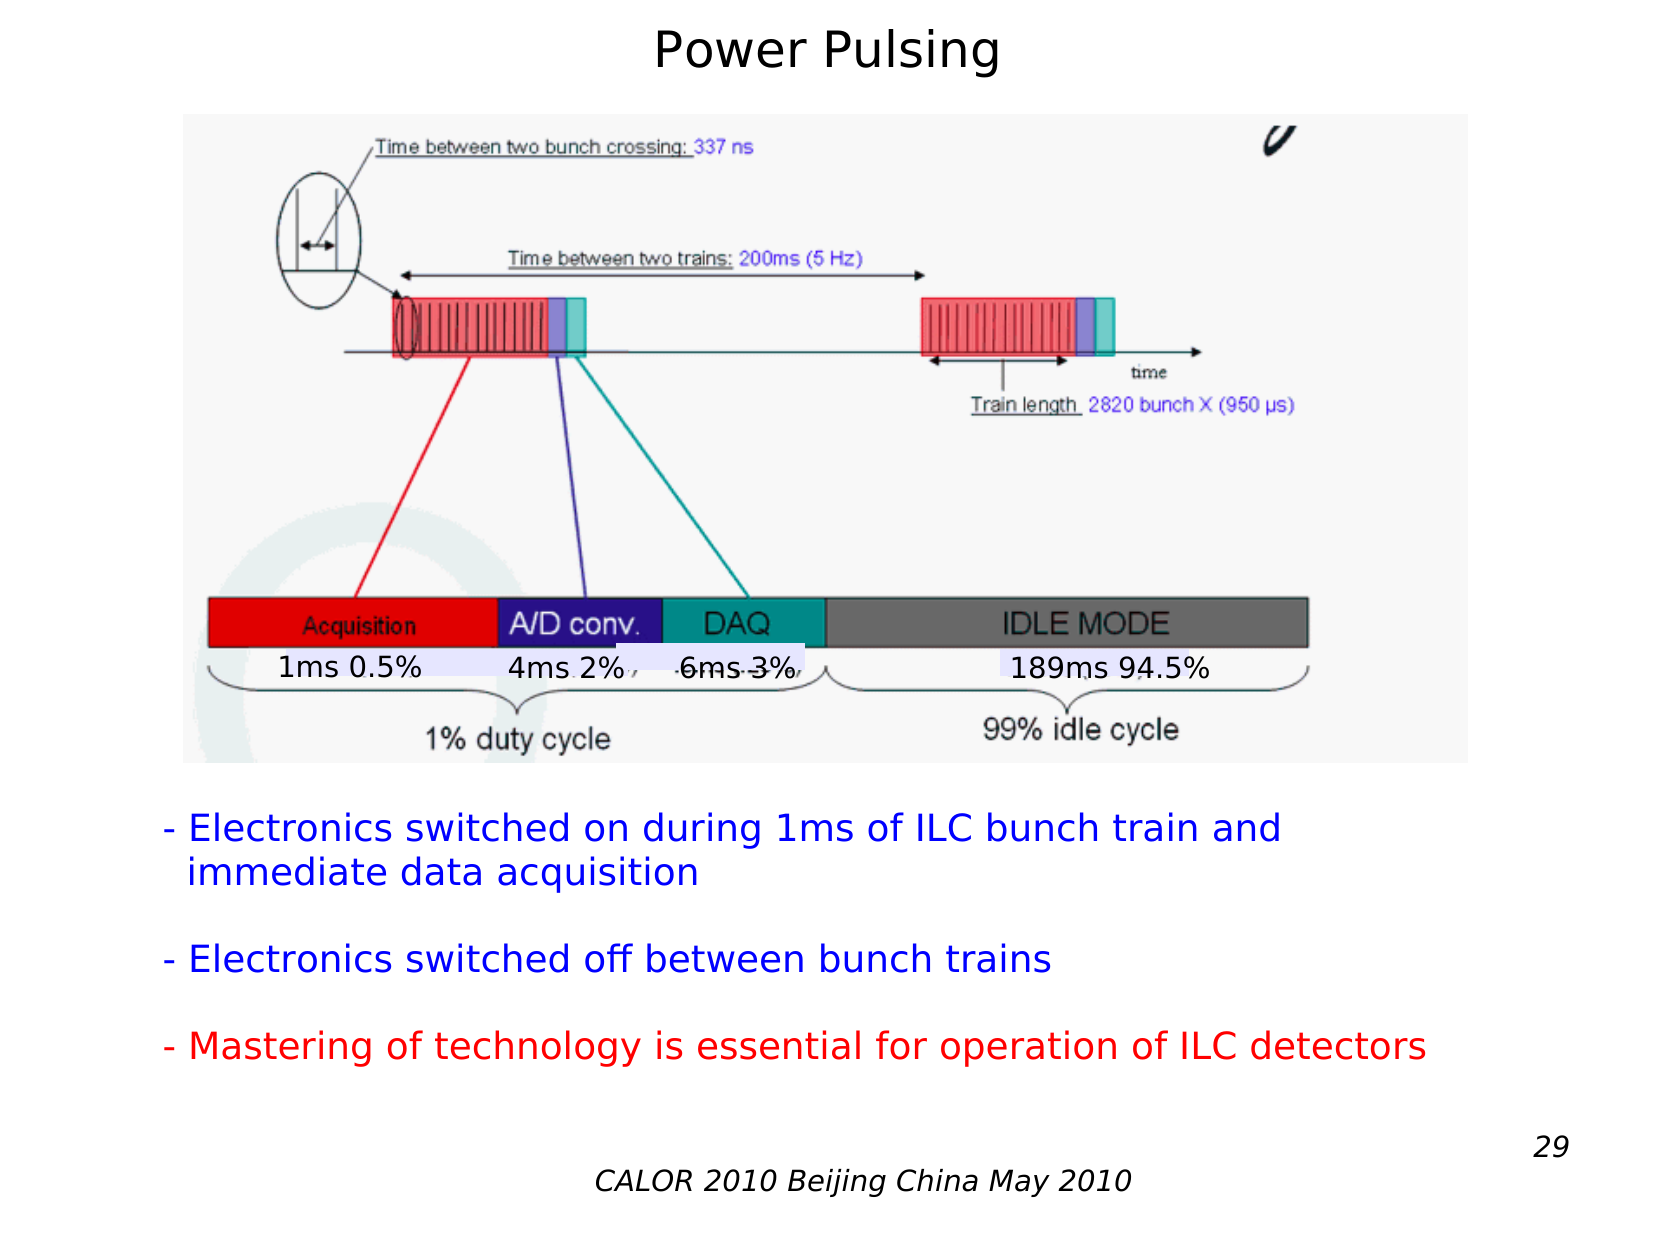

Power Pulsing
1ms 0.5%
4ms 2%
6ms 3%
189ms 94.5%
- Electronics switched on during 1ms of ILC bunch train and
 immediate data acquisition
- Electronics switched off between bunch trains
- Mastering of technology is essential for operation of ILC detectors
Comite d'evaluation
29